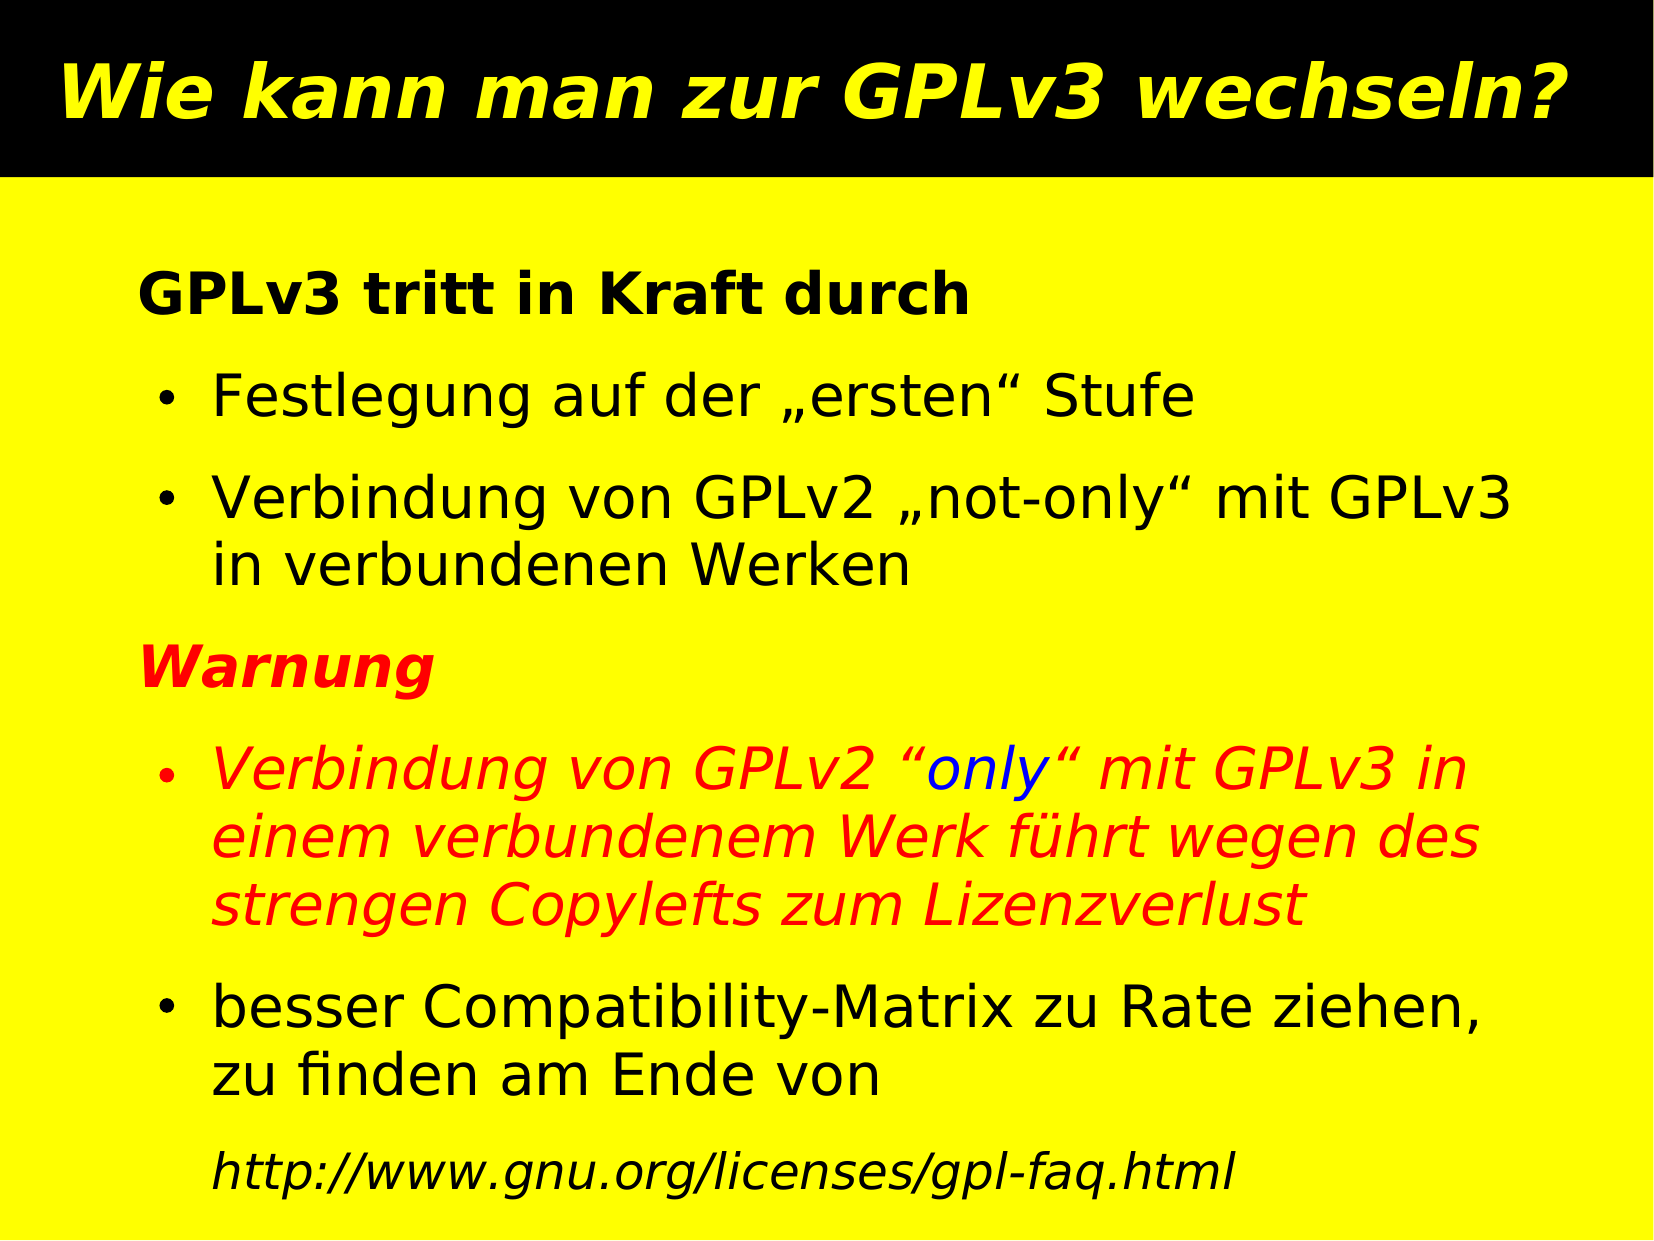

Wie kann man zur GPLv3 wechseln?
GPLv3 tritt in Kraft durch
	Festlegung auf der „ersten“ Stufe
	Verbindung von GPLv2 „not-only“ mit GPLv3
	in verbundenen Werken
Warnung
 	Verbindung von GPLv2 “only“ mit GPLv3 in
	einem verbundenem Werk führt wegen des
	strengen Copylefts zum Lizenzverlust
	besser Compatibility-Matrix zu Rate ziehen,
	zu finden am Ende von
	http://www.gnu.org/licenses/gpl-faq.html